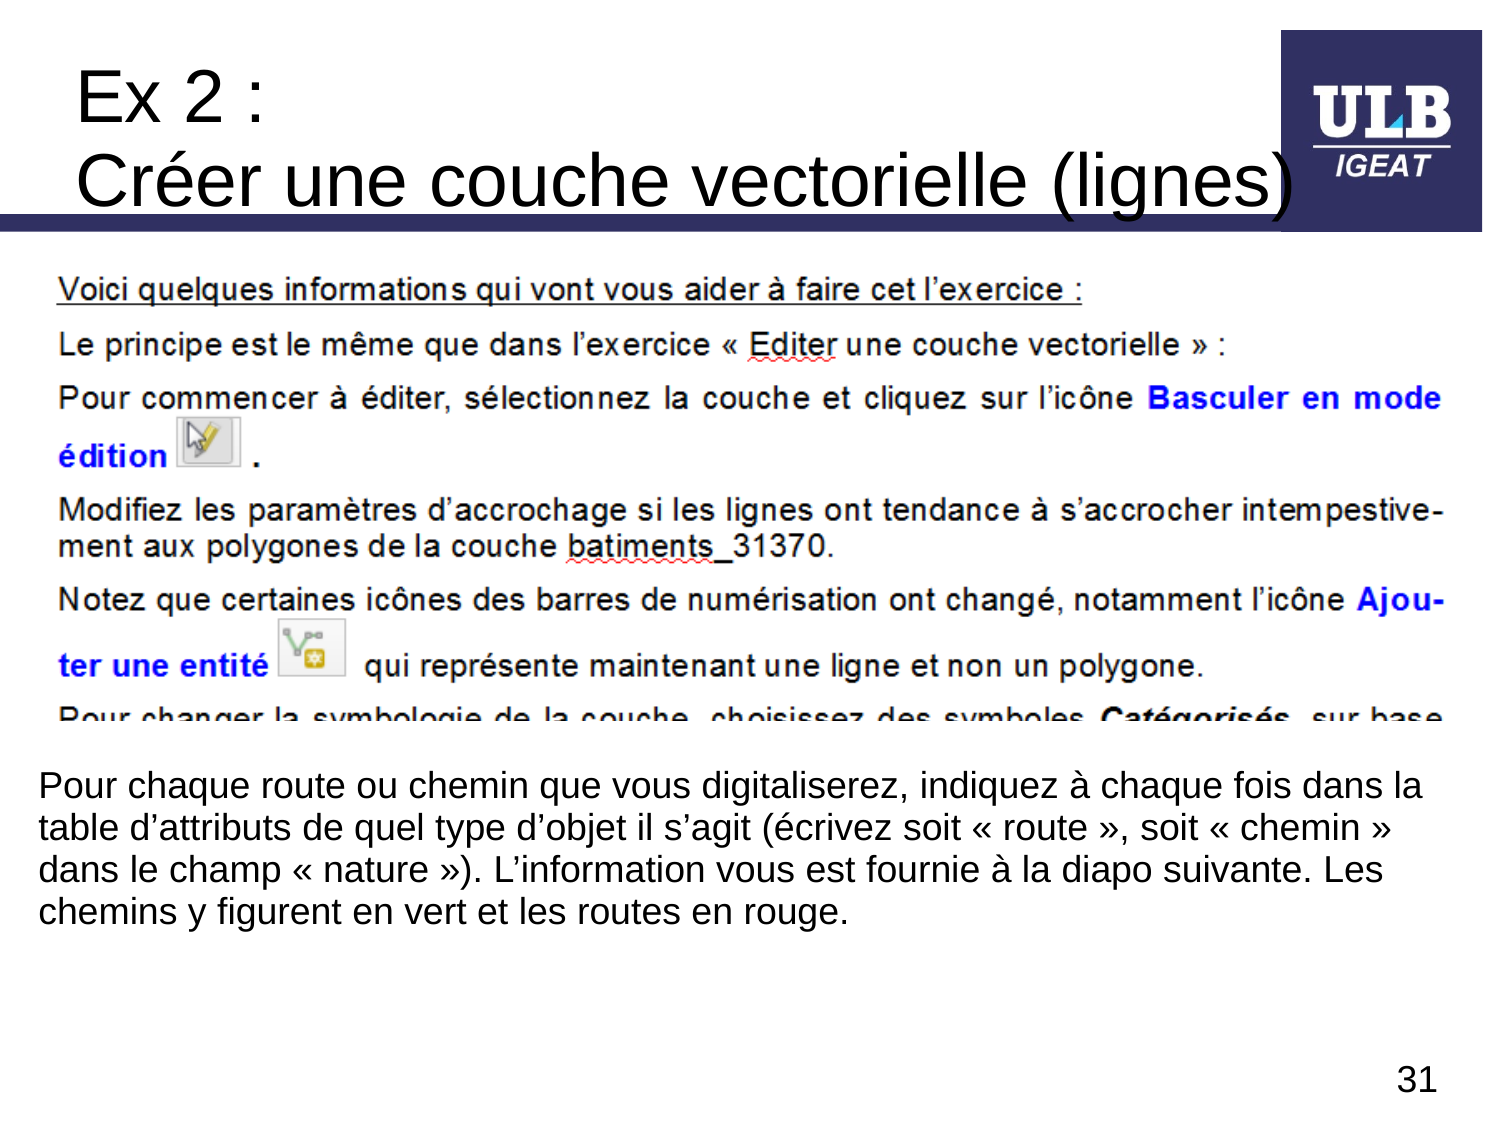

# Ex 2 : Créer une couche vectorielle (lignes)
Pour chaque route ou chemin que vous digitaliserez, indiquez à chaque fois dans la table d’attributs de quel type d’objet il s’agit (écrivez soit « route », soit « chemin » dans le champ « nature »). L’information vous est fournie à la diapo suivante. Les chemins y figurent en vert et les routes en rouge.